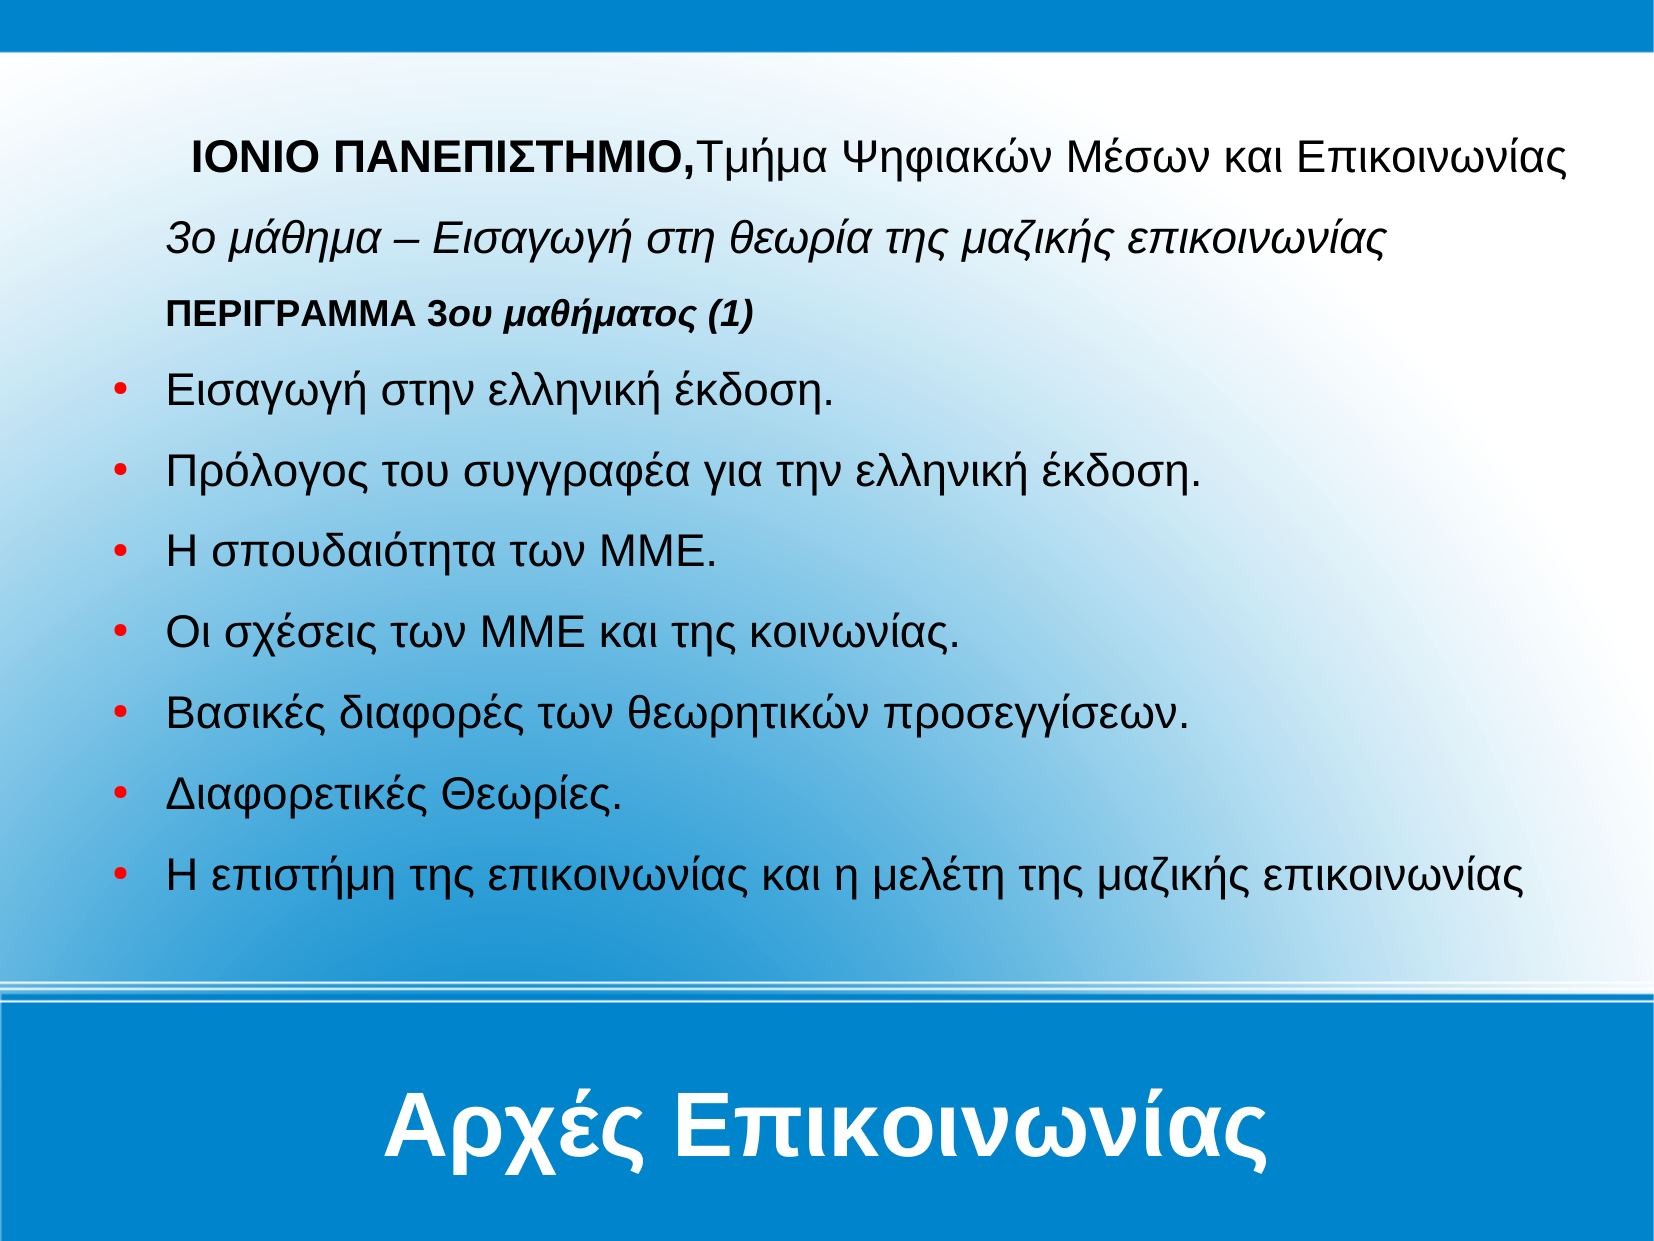

ΙΟΝΙΟ ΠΑΝΕΠΙΣΤΗΜΙΟ,Τμήμα Ψηφιακών Μέσων και Επικοινωνίας
3ο μάθημα – Εισαγωγή στη θεωρία της μαζικής επικοινωνίας
ΠΕΡΙΓΡΑΜΜΑ 3ου μαθήματος (1)
Εισαγωγή στην ελληνική έκδοση.
Πρόλογος του συγγραφέα για την ελληνική έκδοση.
Η σπουδαιότητα των ΜΜΕ.
Οι σχέσεις των ΜΜΕ και της κοινωνίας.
Βασικές διαφορές των θεωρητικών προσεγγίσεων.
Διαφορετικές Θεωρίες.
Η επιστήμη της επικοινωνίας και η μελέτη της μαζικής επικοινωνίας
# Αρχές Επικοινωνίας